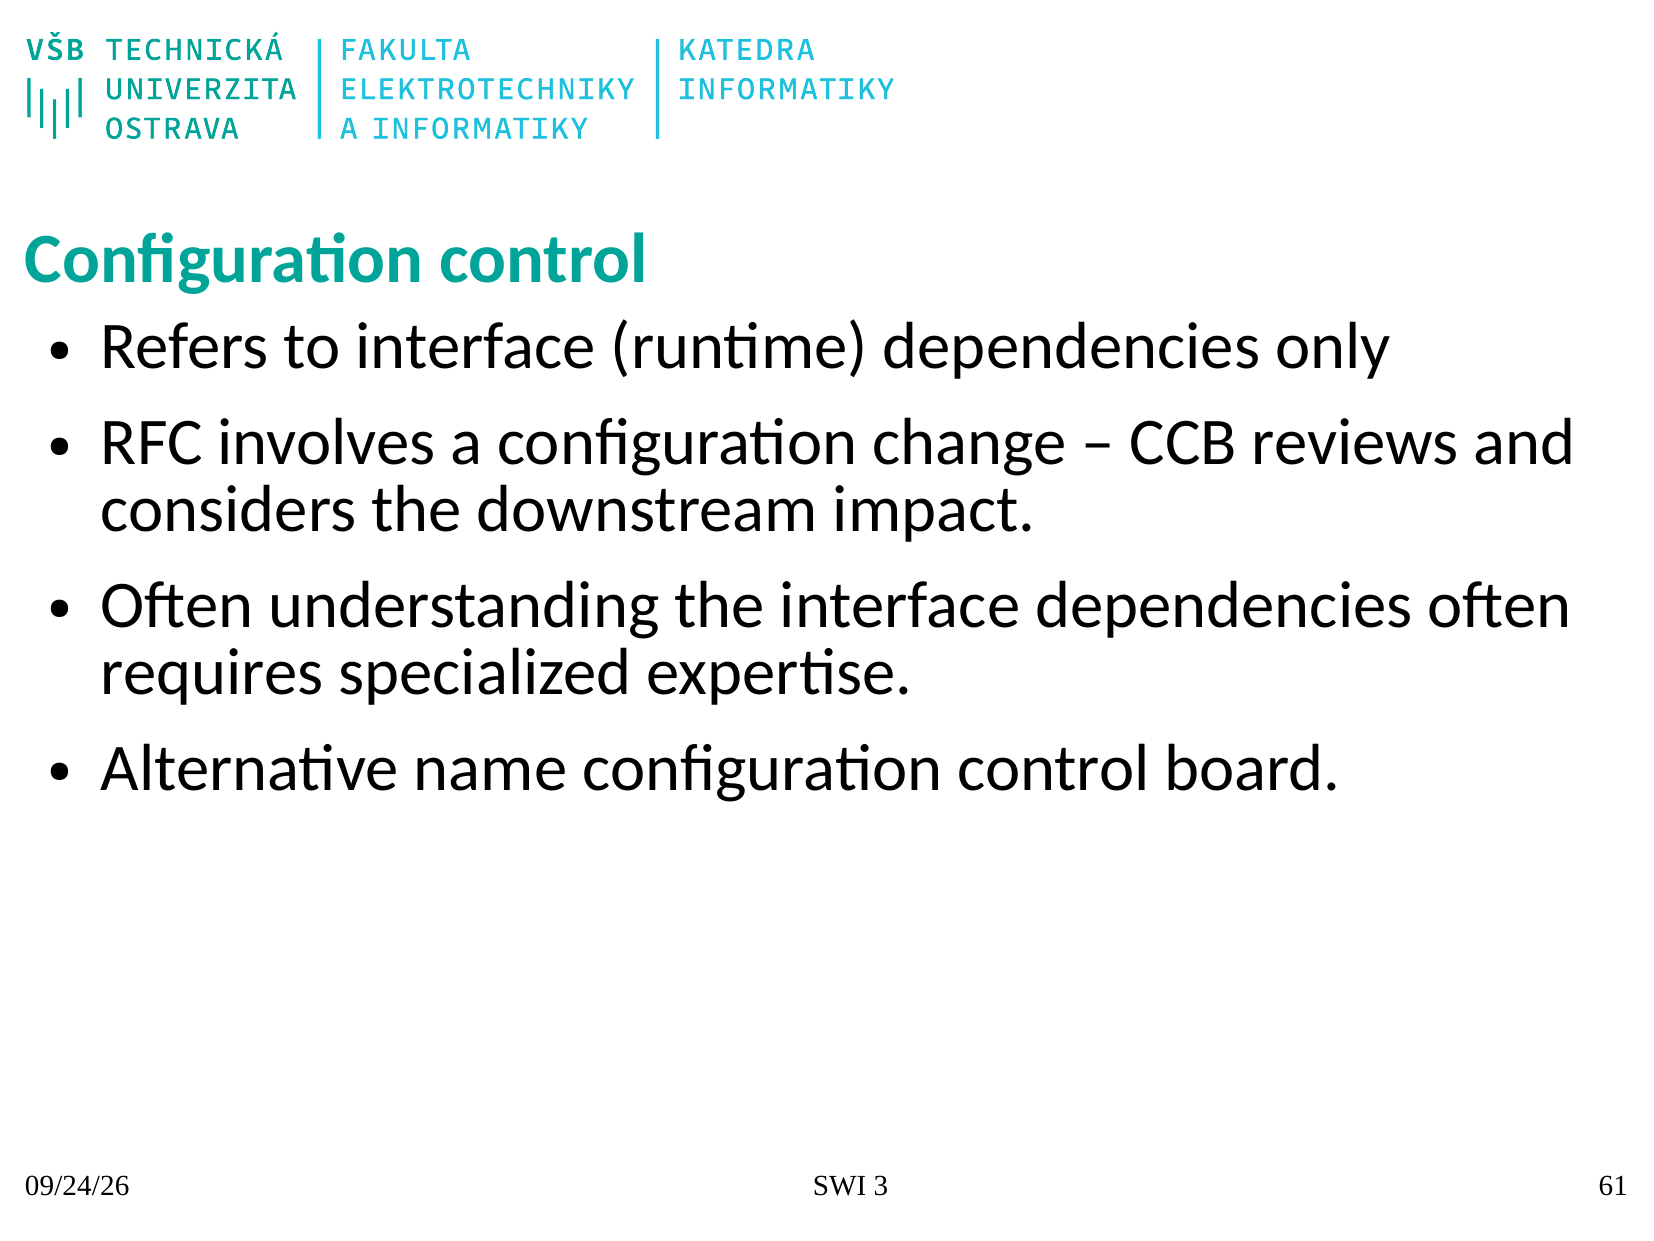

# Configuration control
Refers to interface (runtime) dependencies only
RFC involves a configuration change – CCB reviews and considers the downstream impact.
Often understanding the interface dependencies often requires specialized expertise.
Alternative name configuration control board.
SWI 3
61